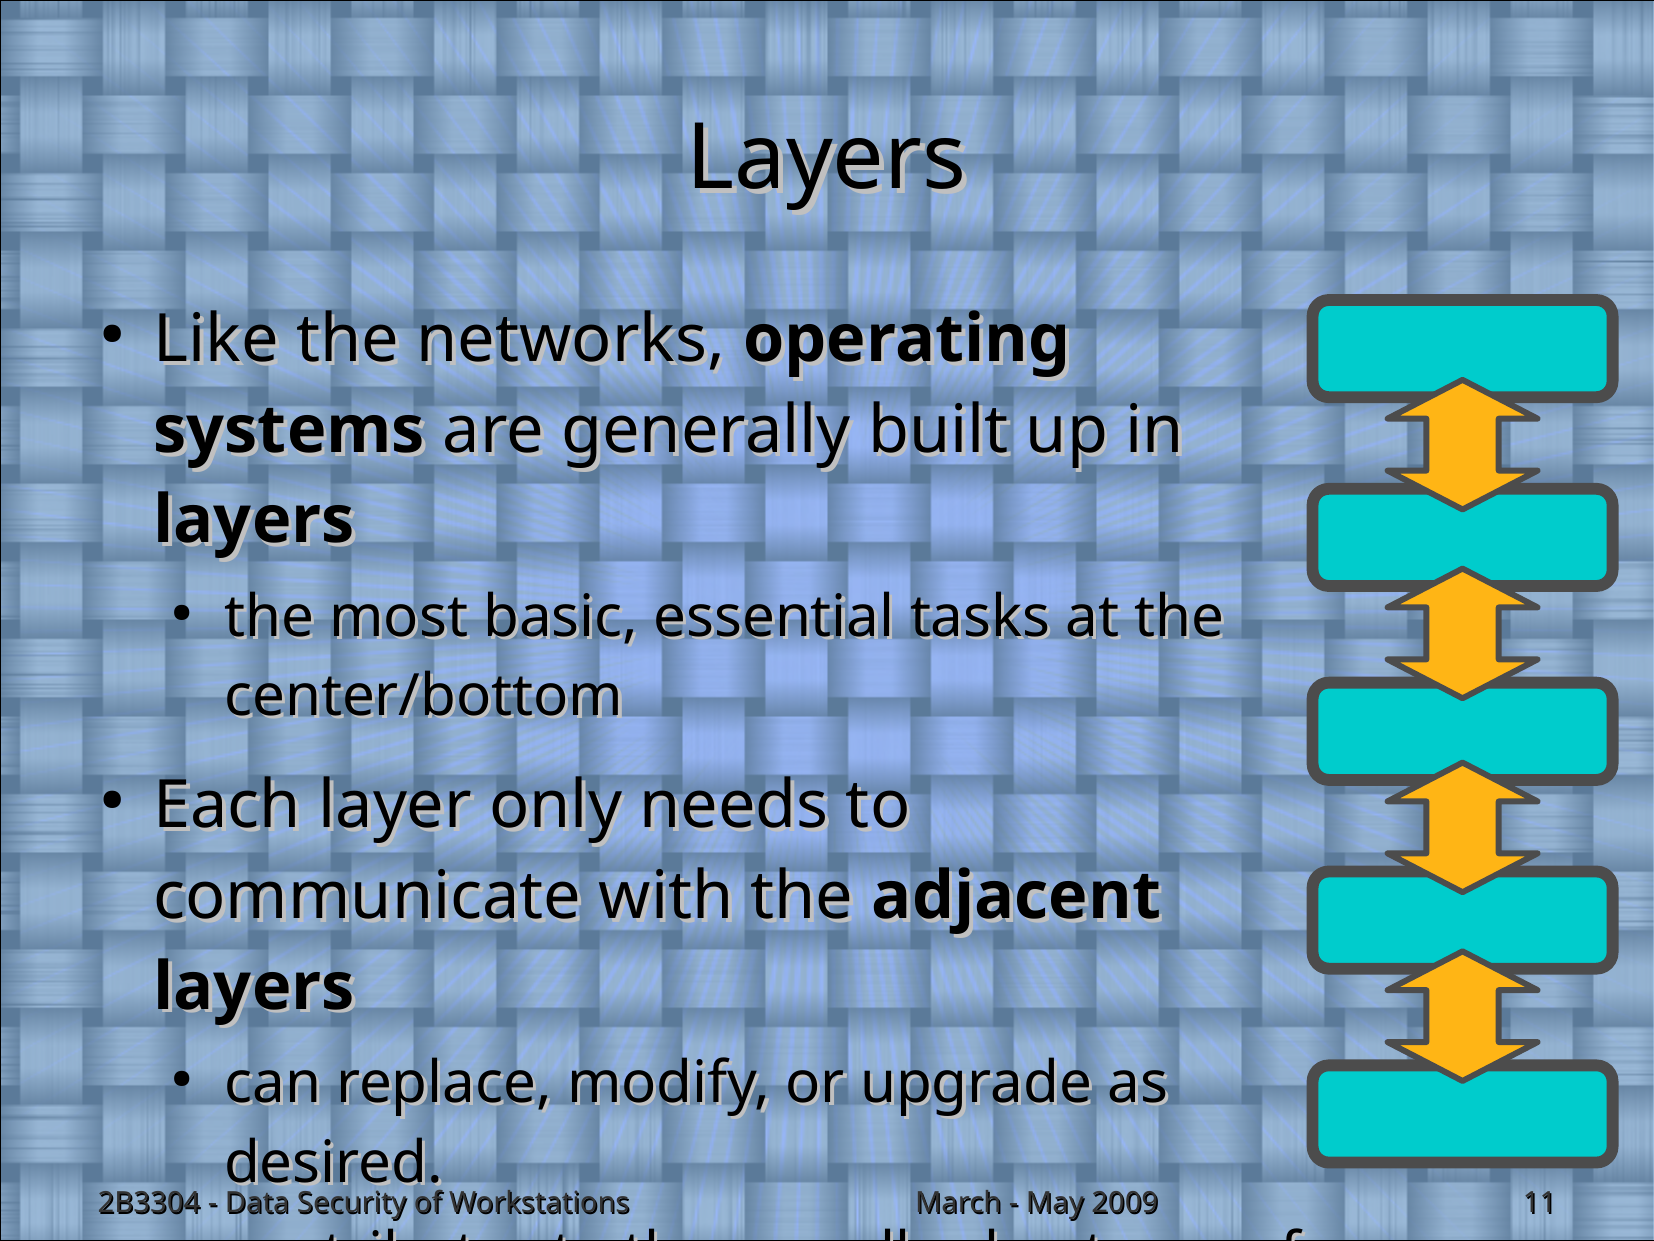

# Layers
Like the networks, operating systems are generally built up in layers
the most basic, essential tasks at the center/bottom
Each layer only needs to communicate with the adjacent layers
can replace, modify, or upgrade as desired.
contributes to the overall robustness of the system